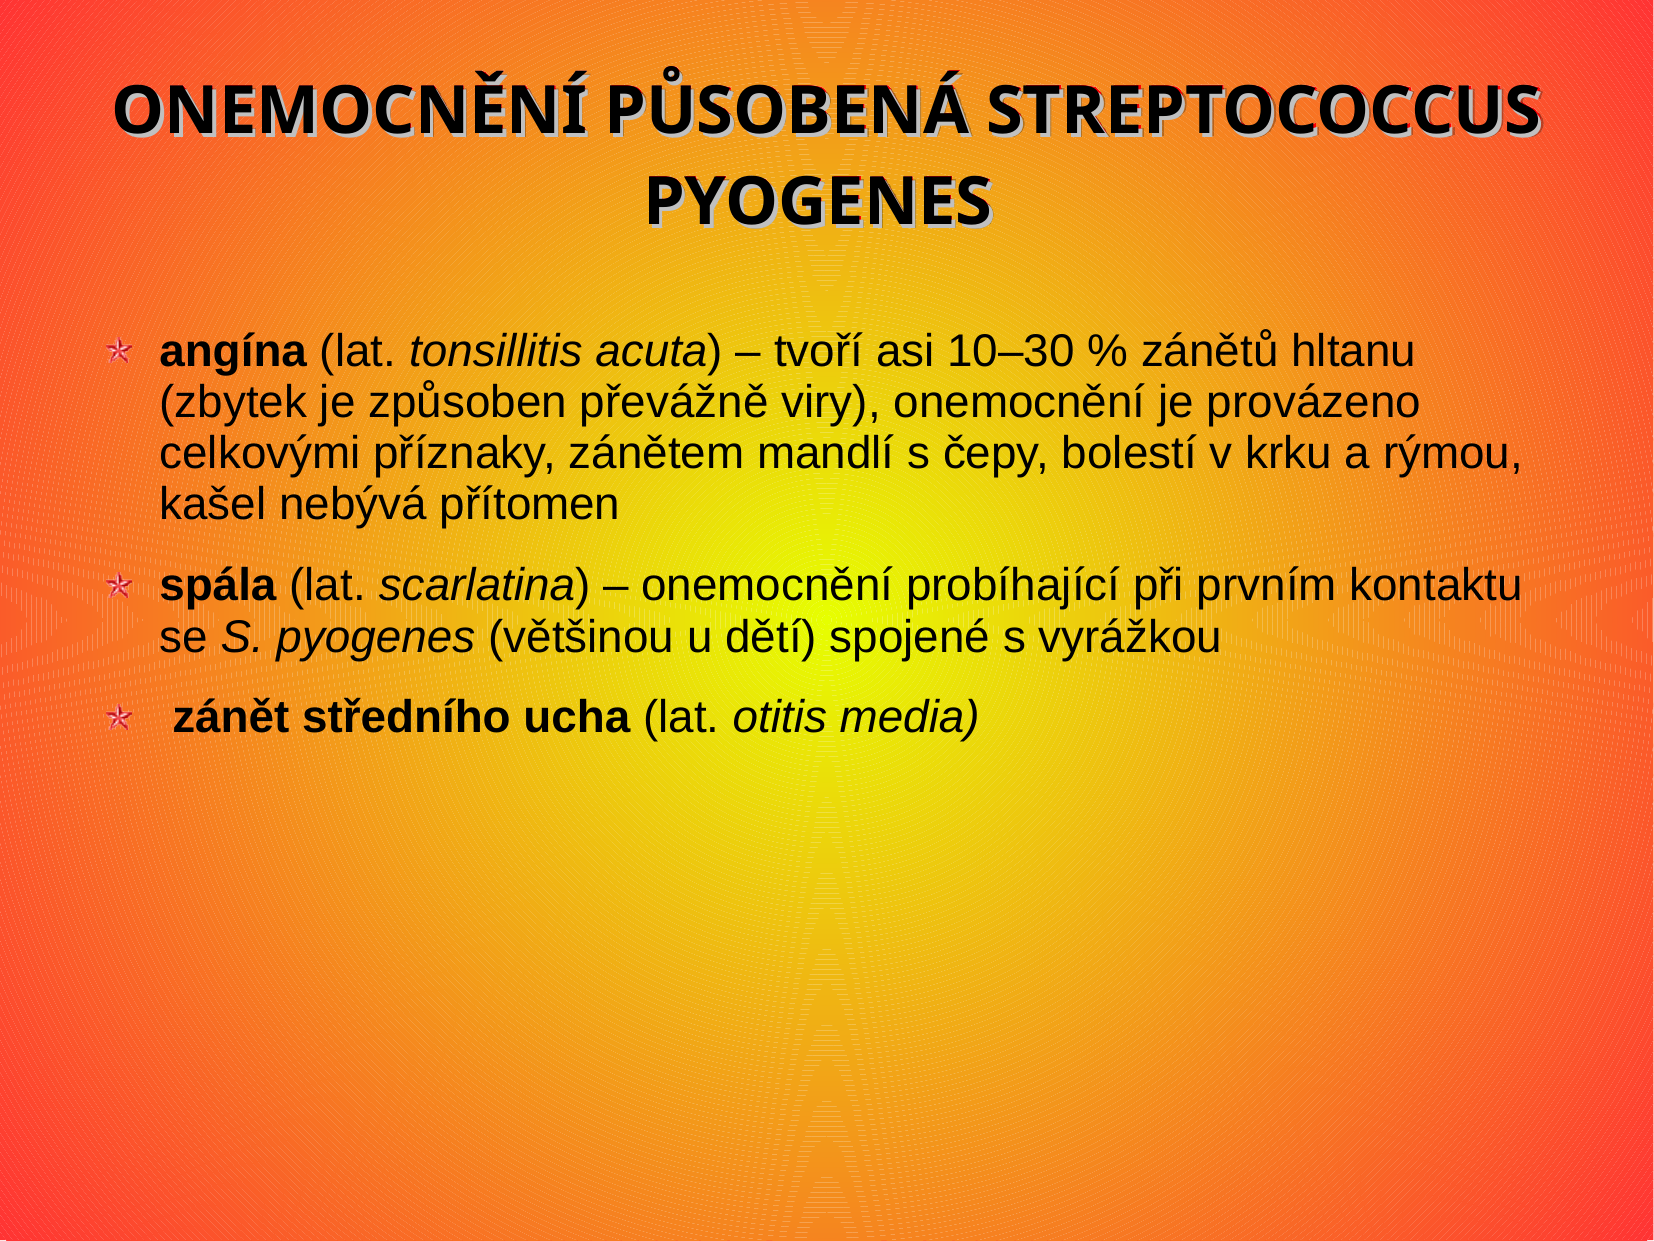

# ONEMOCNĚNÍ PŮSOBENÁ STREPTOCOCCUS PYOGENES
angína (lat. tonsillitis acuta) – tvoří asi 10–30 % zánětů hltanu (zbytek je způsoben převážně viry), onemocnění je provázeno celkovými příznaky, zánětem mandlí s čepy, bolestí v krku a rýmou, kašel nebývá přítomen
spála (lat. scarlatina) – onemocnění probíhající při prvním kontaktu se S. pyogenes (většinou u dětí) spojené s vyrážkou
 zánět středního ucha (lat. otitis media)